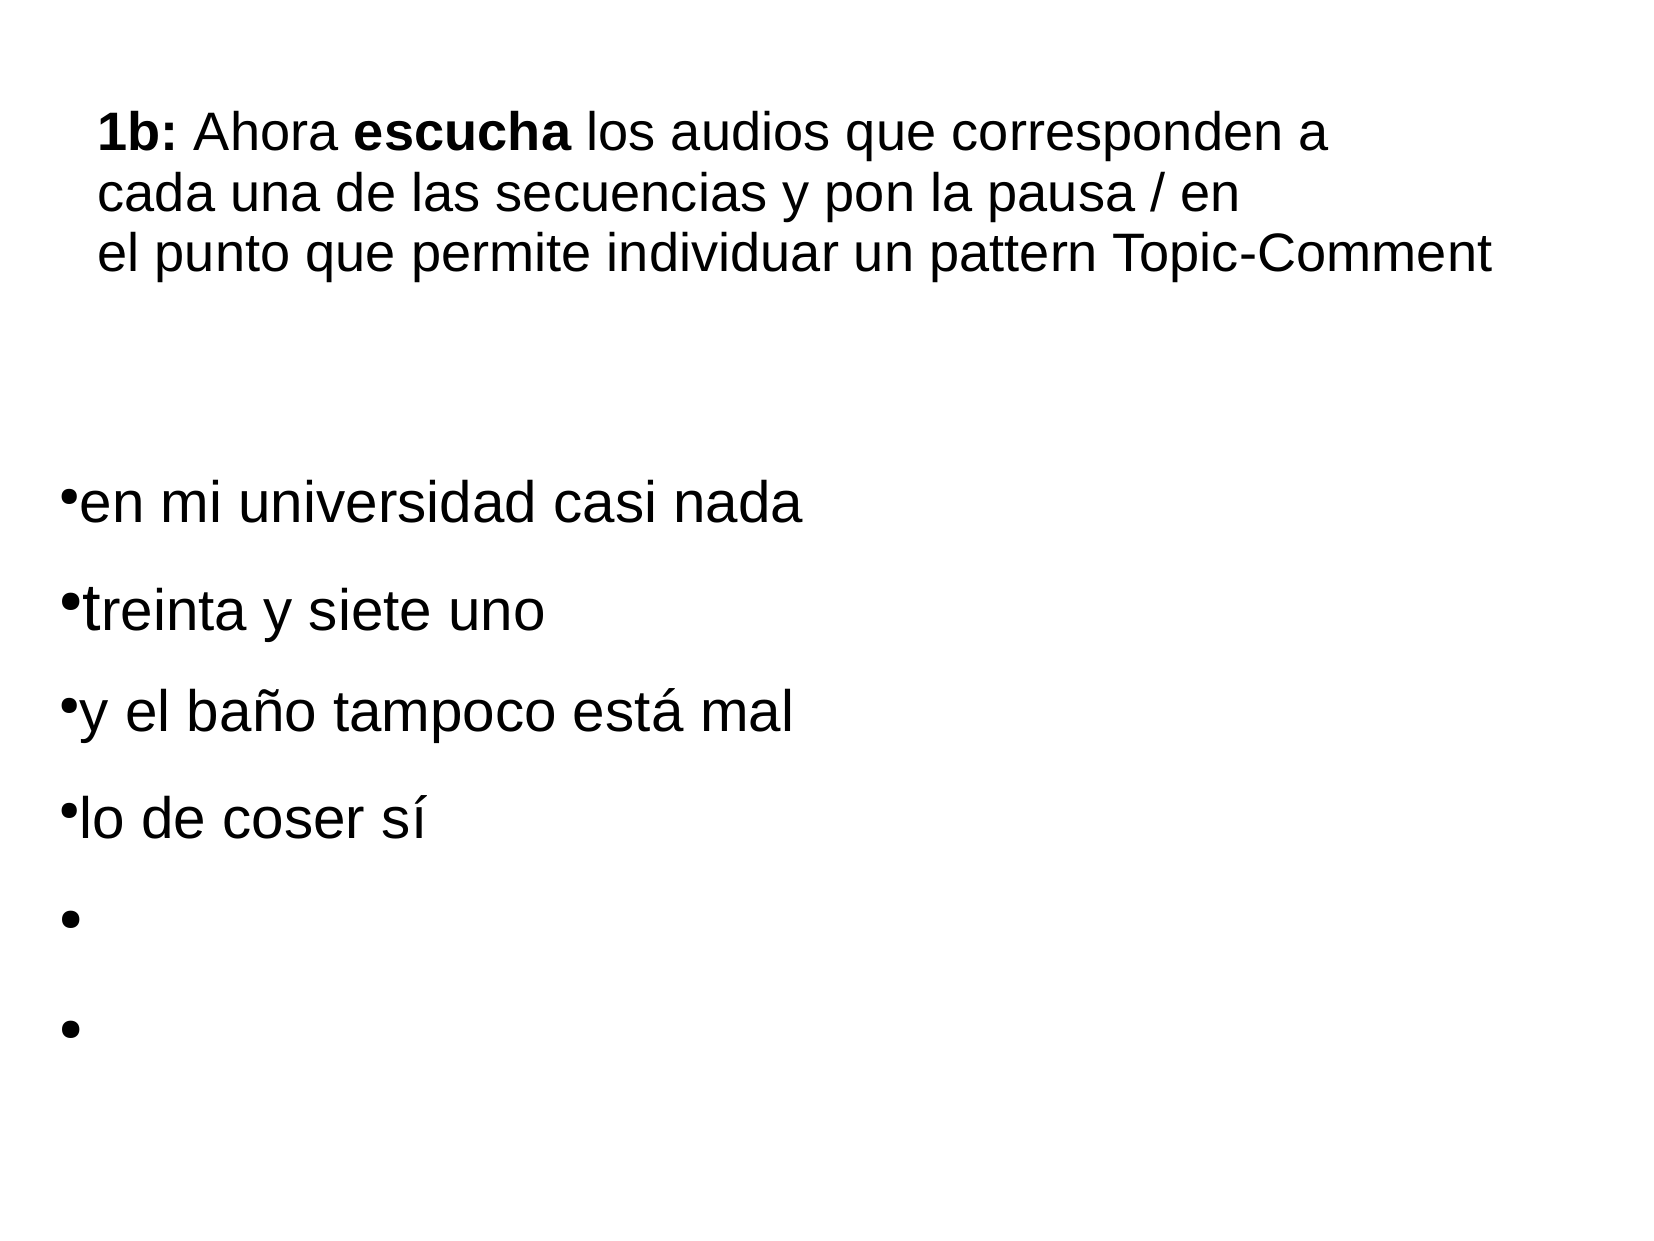

1b: Ahora escucha los audios que corresponden a
cada una de las secuencias y pon la pausa / en
el punto que permite individuar un pattern Topic-Comment
# en mi universidad casi nada
treinta y siete uno
y el baño tampoco está mal
lo de coser sí